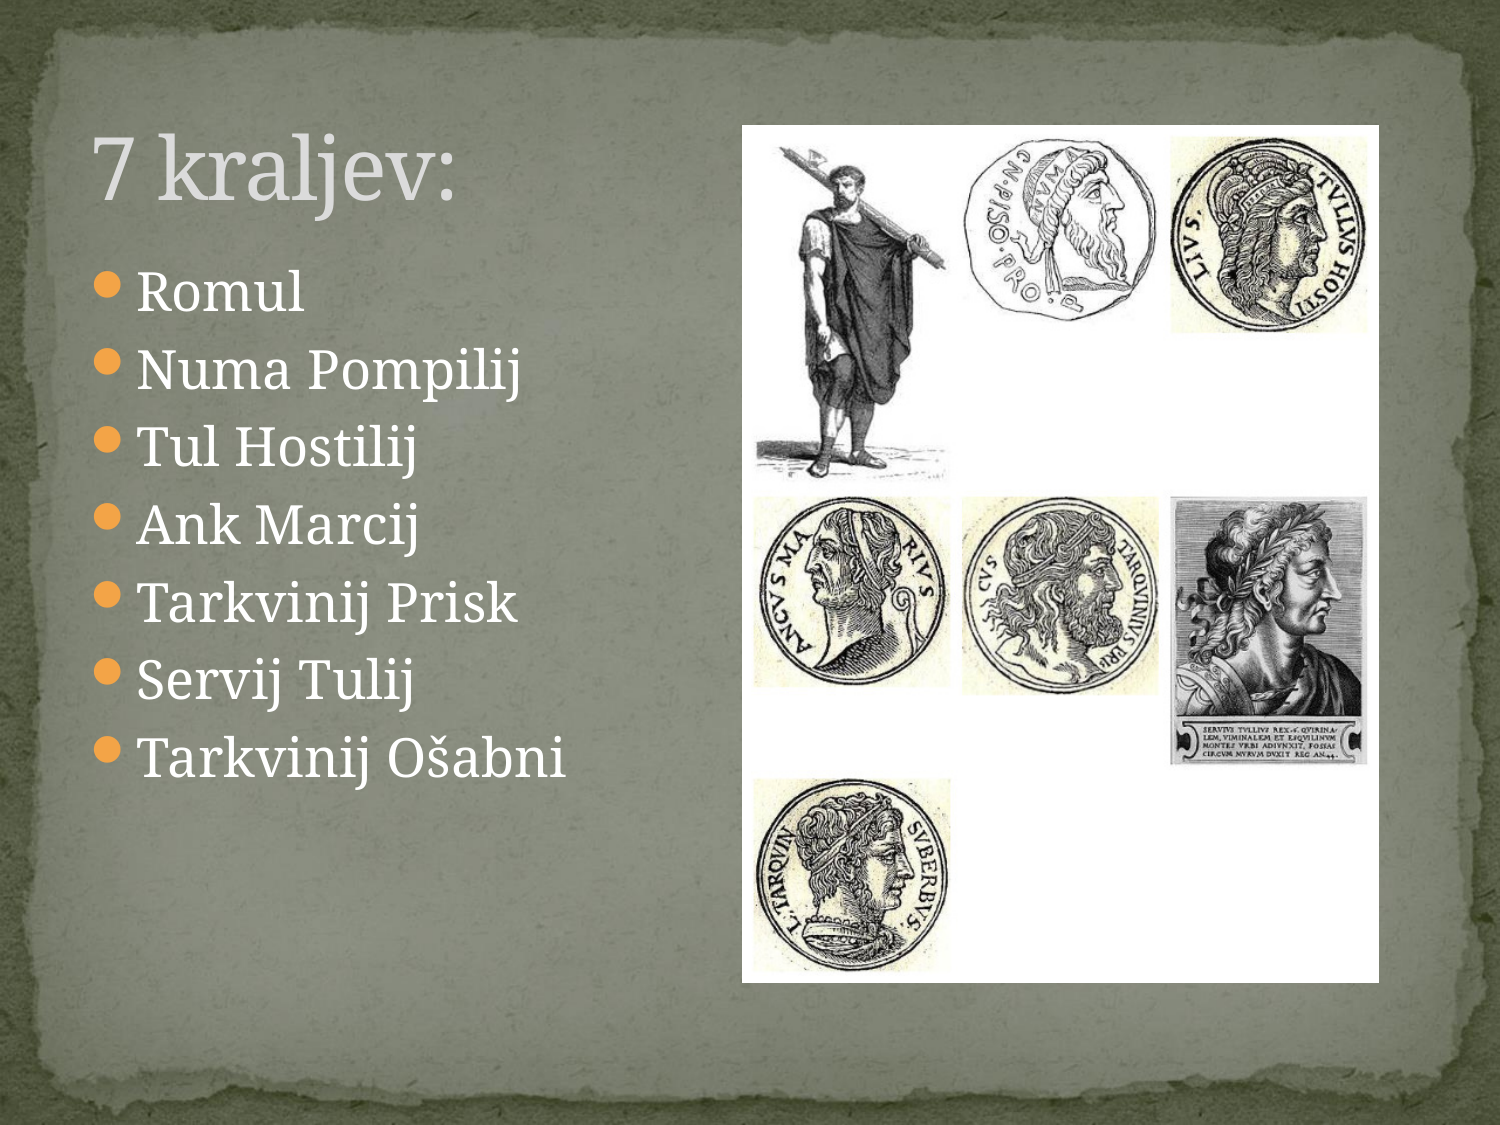

7 kraljev:
# Romul
Numa Pompilij
Tul Hostilij
Ank Marcij
Tarkvinij Prisk
Servij Tulij
Tarkvinij Ošabni